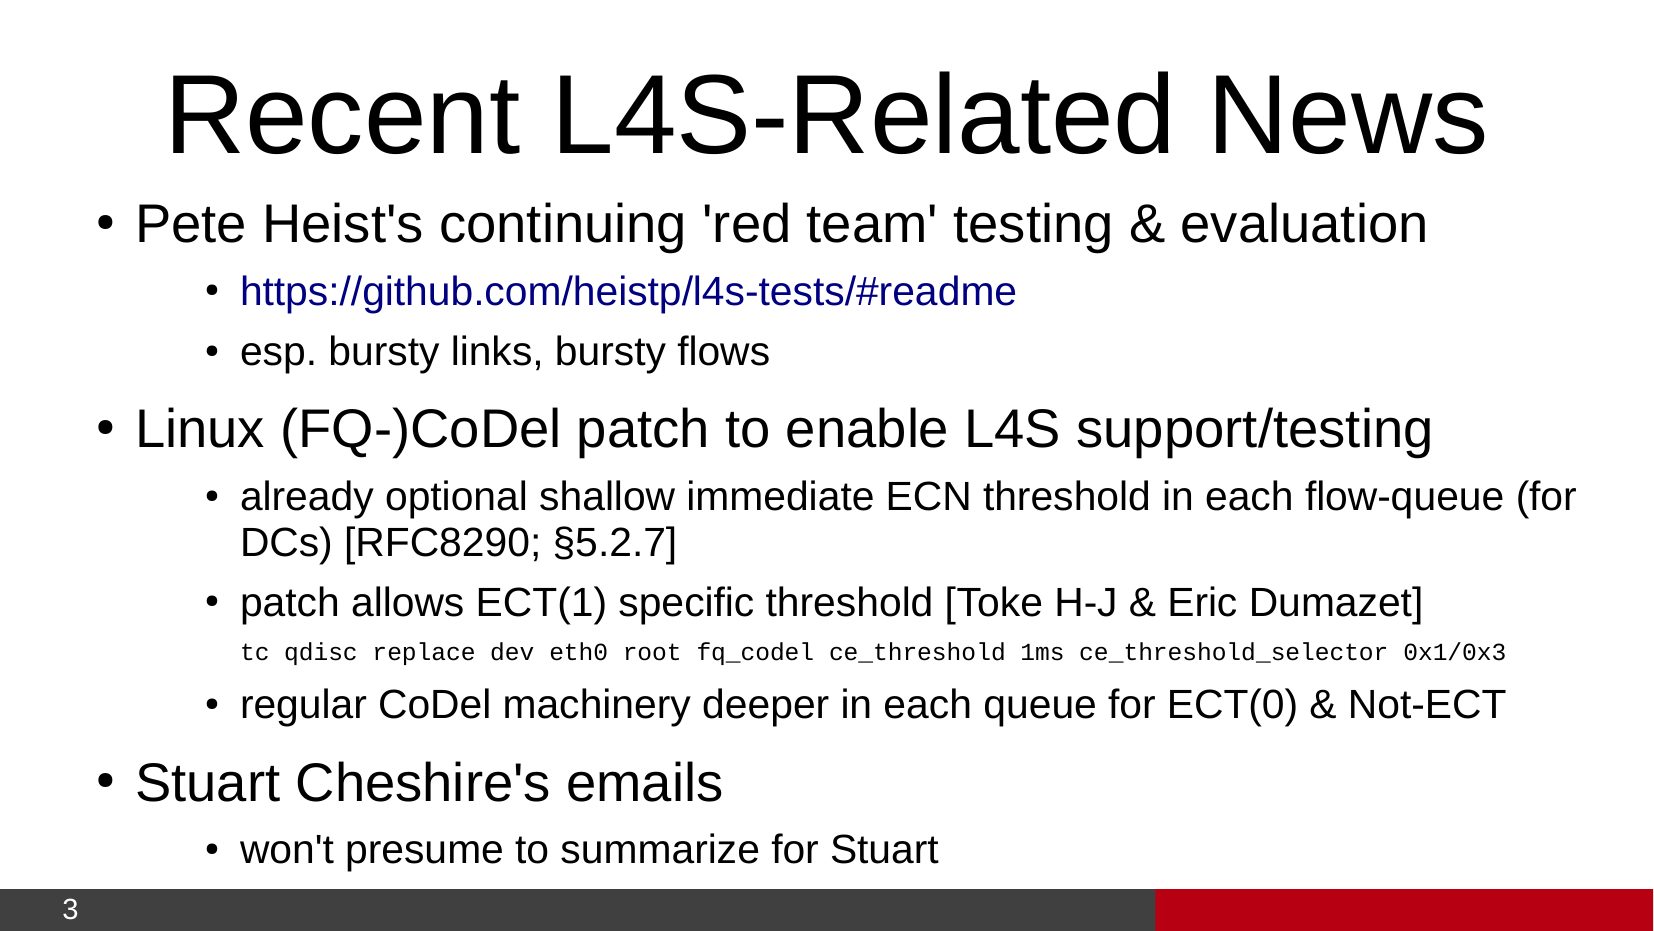

# Recent L4S-Related News
Pete Heist's continuing 'red team' testing & evaluation
https://github.com/heistp/l4s-tests/#readme
esp. bursty links, bursty flows
Linux (FQ-)CoDel patch to enable L4S support/testing
already optional shallow immediate ECN threshold in each flow-queue (for DCs) [RFC8290; §5.2.7]
patch allows ECT(1) specific threshold [Toke H-J & Eric Dumazet]
tc qdisc replace dev eth0 root fq_codel ce_threshold 1ms ce_threshold_selector 0x1/0x3
regular CoDel machinery deeper in each queue for ECT(0) & Not-ECT
Stuart Cheshire's emails
won't presume to summarize for Stuart
3